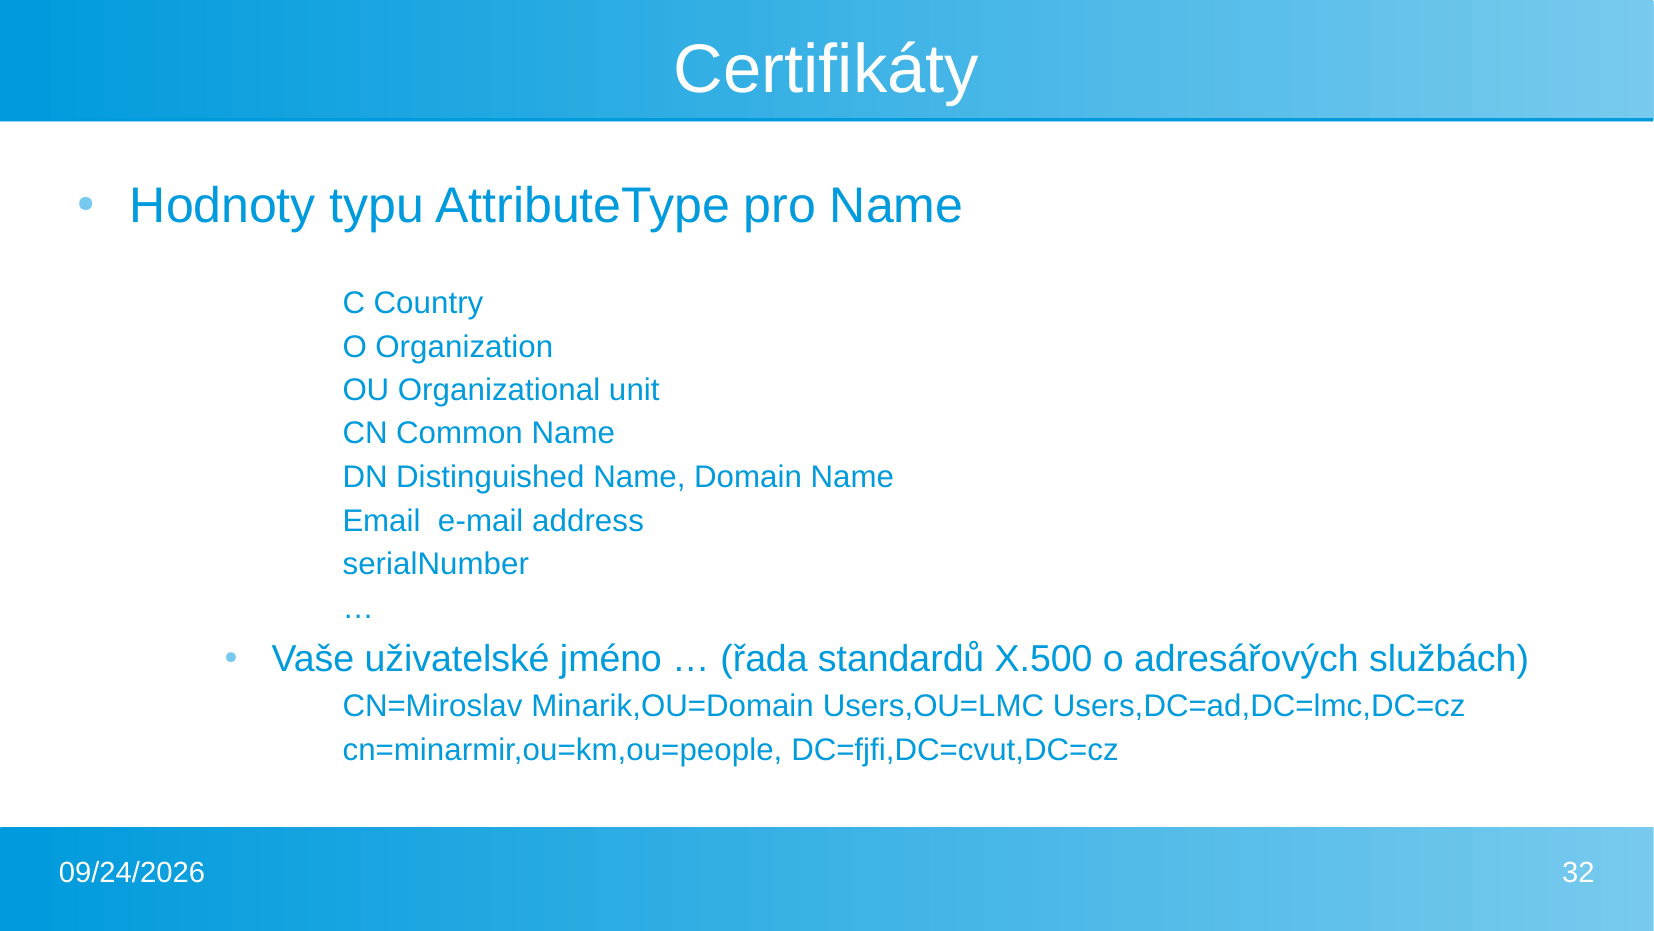

# Certifikáty
Hodnoty typu AttributeType pro Name
C Country
O Organization
OU Organizational unit
CN Common Name
DN Distinguished Name, Domain Name
Email e-mail address
serialNumber
…
Vaše uživatelské jméno … (řada standardů X.500 o adresářových službách)
CN=Miroslav Minarik,OU=Domain Users,OU=LMC Users,DC=ad,DC=lmc,DC=cz
cn=minarmir,ou=km,ou=people, DC=fjfi,DC=cvut,DC=cz
32